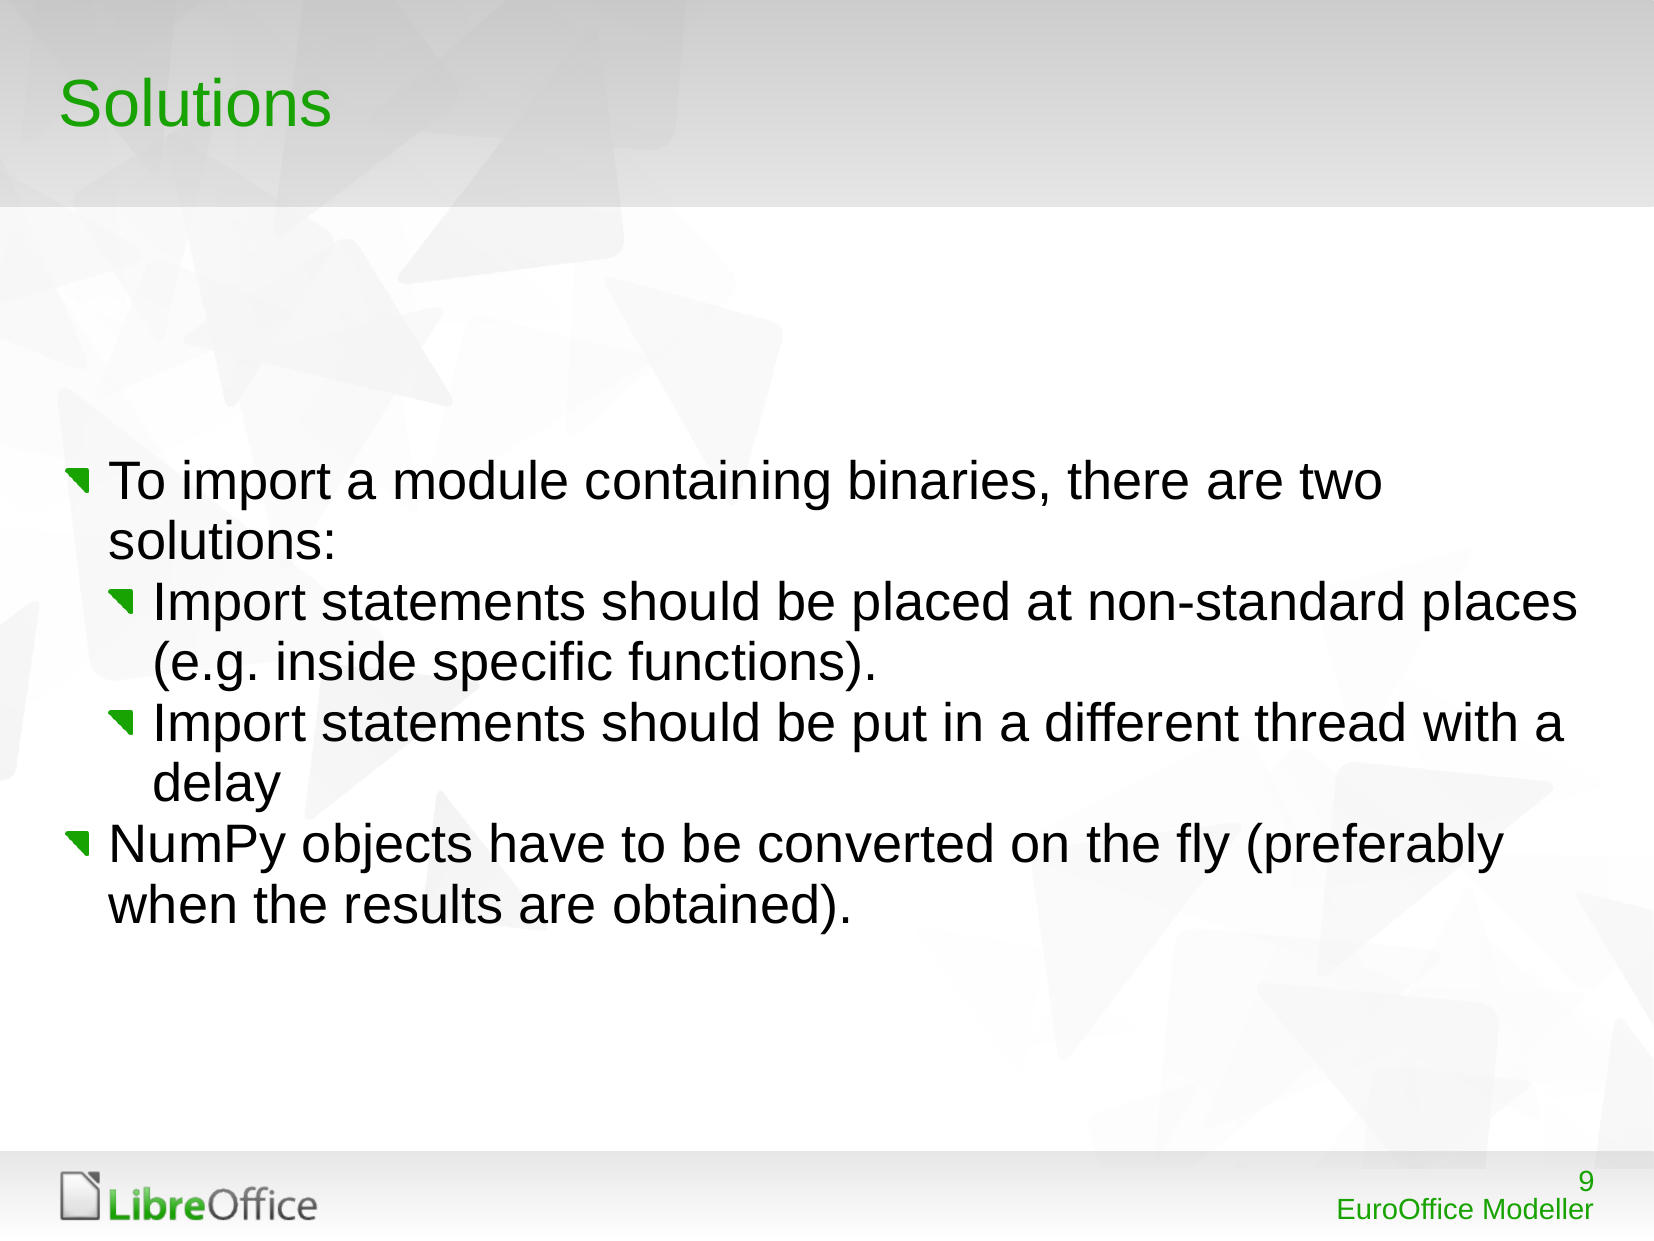

# Solutions
To import a module containing binaries, there are two solutions:
Import statements should be placed at non-standard places (e.g. inside specific functions).
Import statements should be put in a different thread with a delay
NumPy objects have to be converted on the fly (preferably when the results are obtained).
9
EuroOffice Modeller